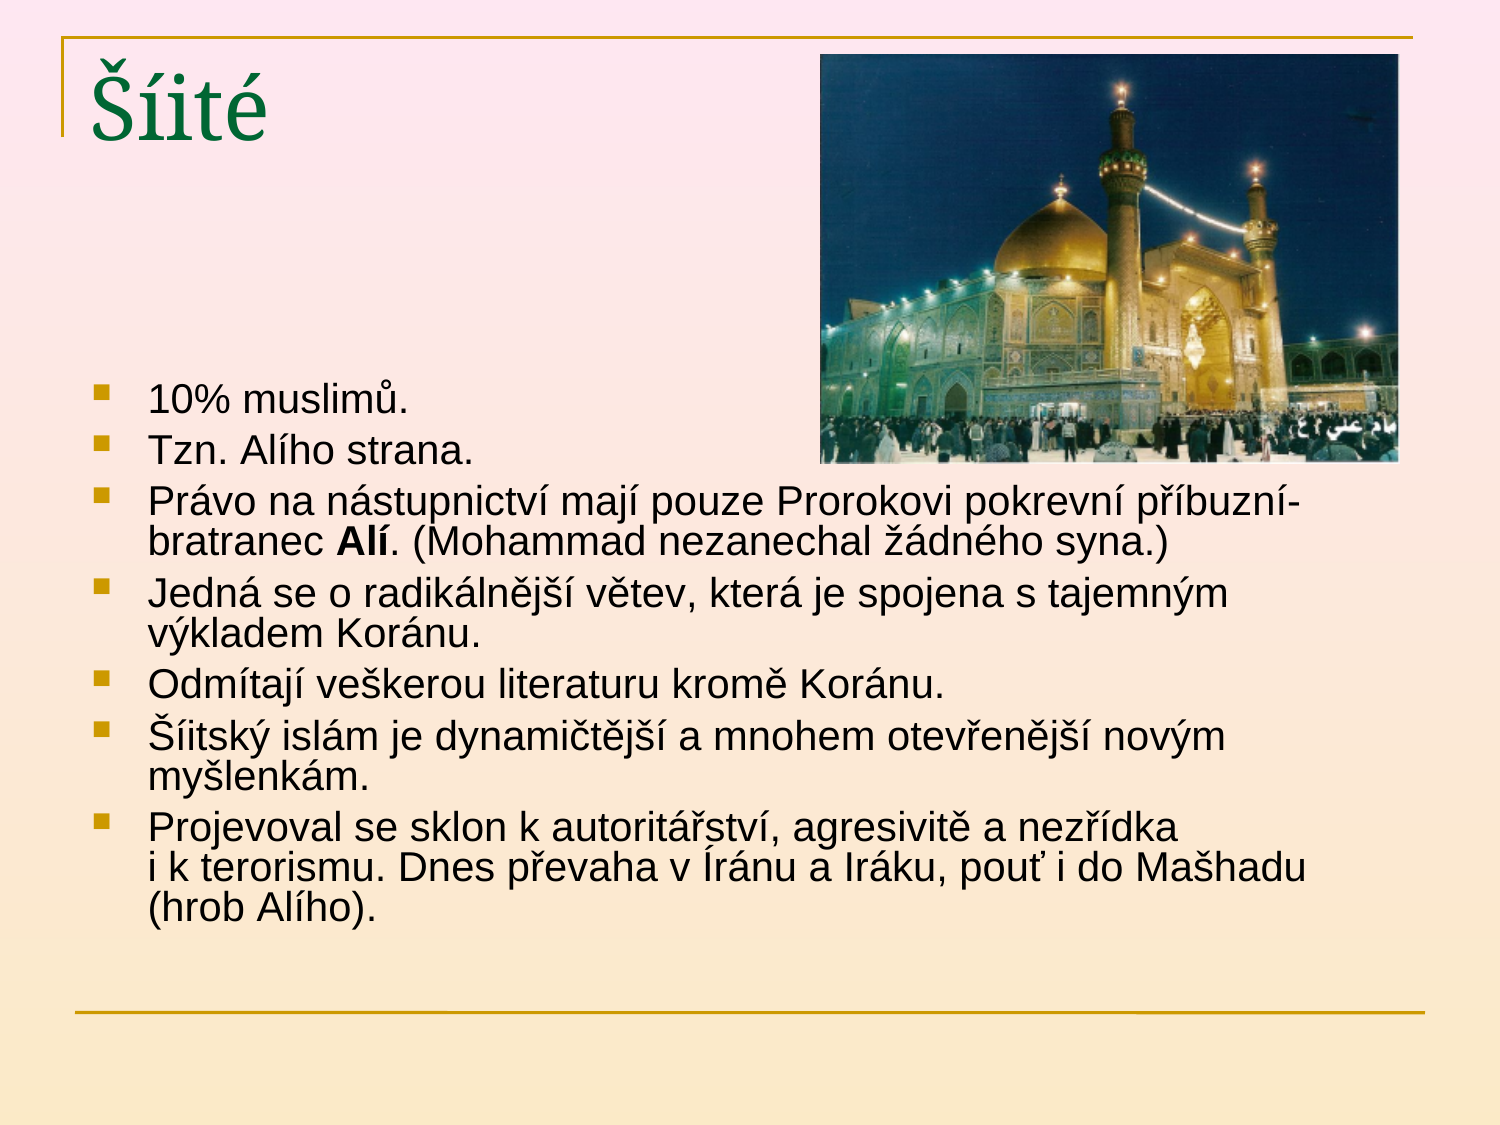

# Šíité
10% muslimů.
Tzn. Alího strana.
Právo na nástupnictví mají pouze Prorokovi pokrevní příbuzní-bratranec Alí. (Mohammad nezanechal žádného syna.)‏
Jedná se o radikálnější větev, která je spojena s tajemným výkladem Koránu.
Odmítají veškerou literaturu kromě Koránu.
Šíitský islám je dynamičtější a mnohem otevřenější novým myšlenkám.
Projevoval se sklon k autoritářství, agresivitě a nezřídka
i k terorismu. Dnes převaha v Íránu a Iráku, pouť i do Mašhadu (hrob Alího)‏.